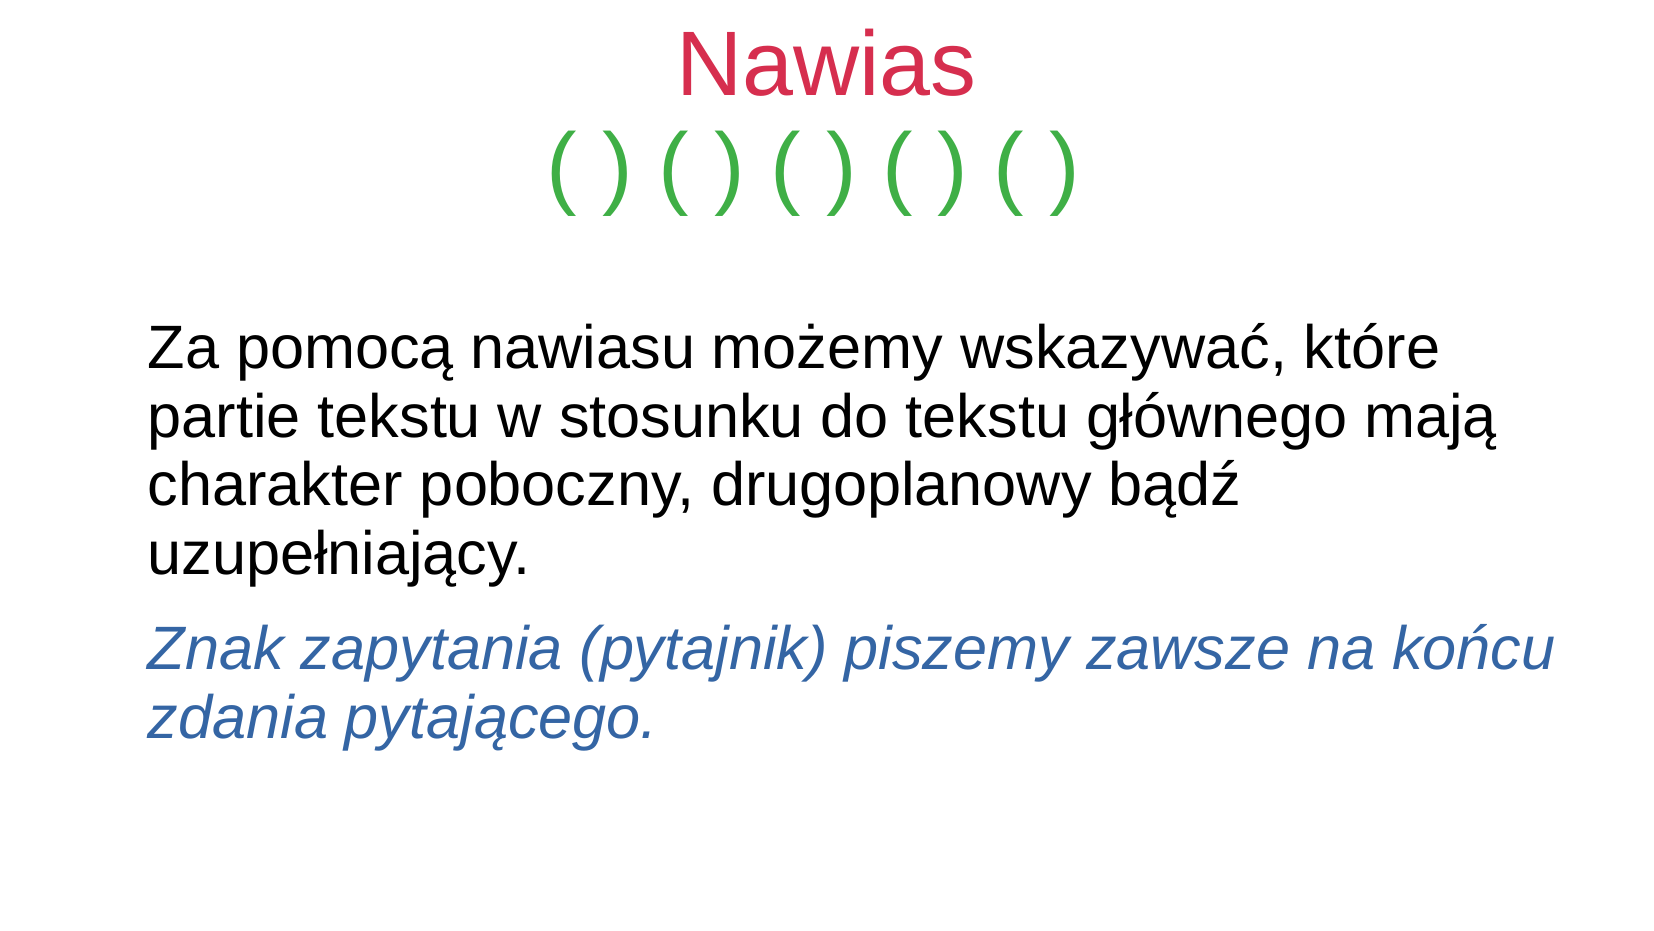

# Nawias ( ) ( ) ( ) ( ) ( )
Za pomocą nawiasu możemy wskazywać, które partie tekstu w stosunku do tekstu głównego mają charakter poboczny, drugoplanowy bądź uzupełniający.
Znak zapytania (pytajnik) piszemy zawsze na końcu zdania pytającego.